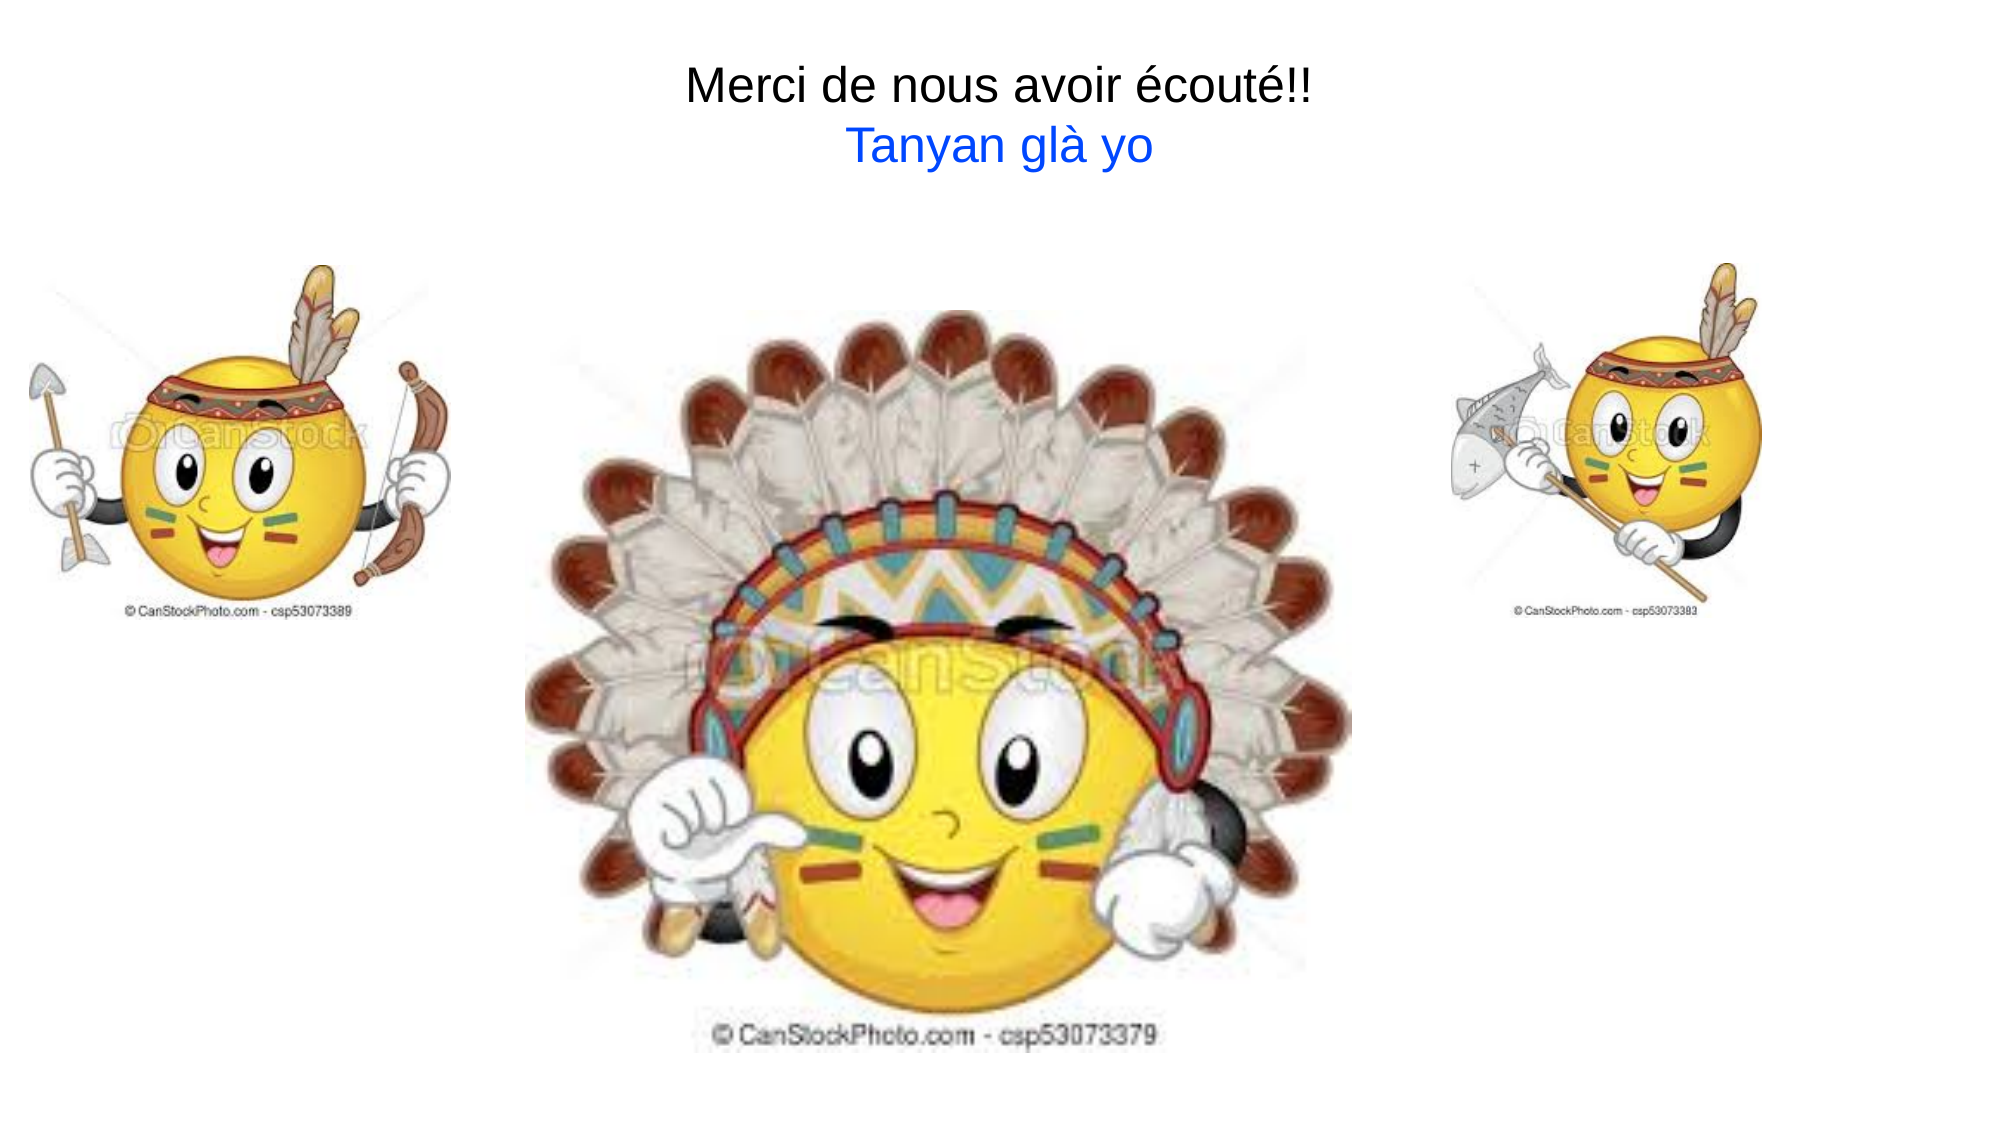

# Merci de nous avoir écouté!! Tanyan glà yo